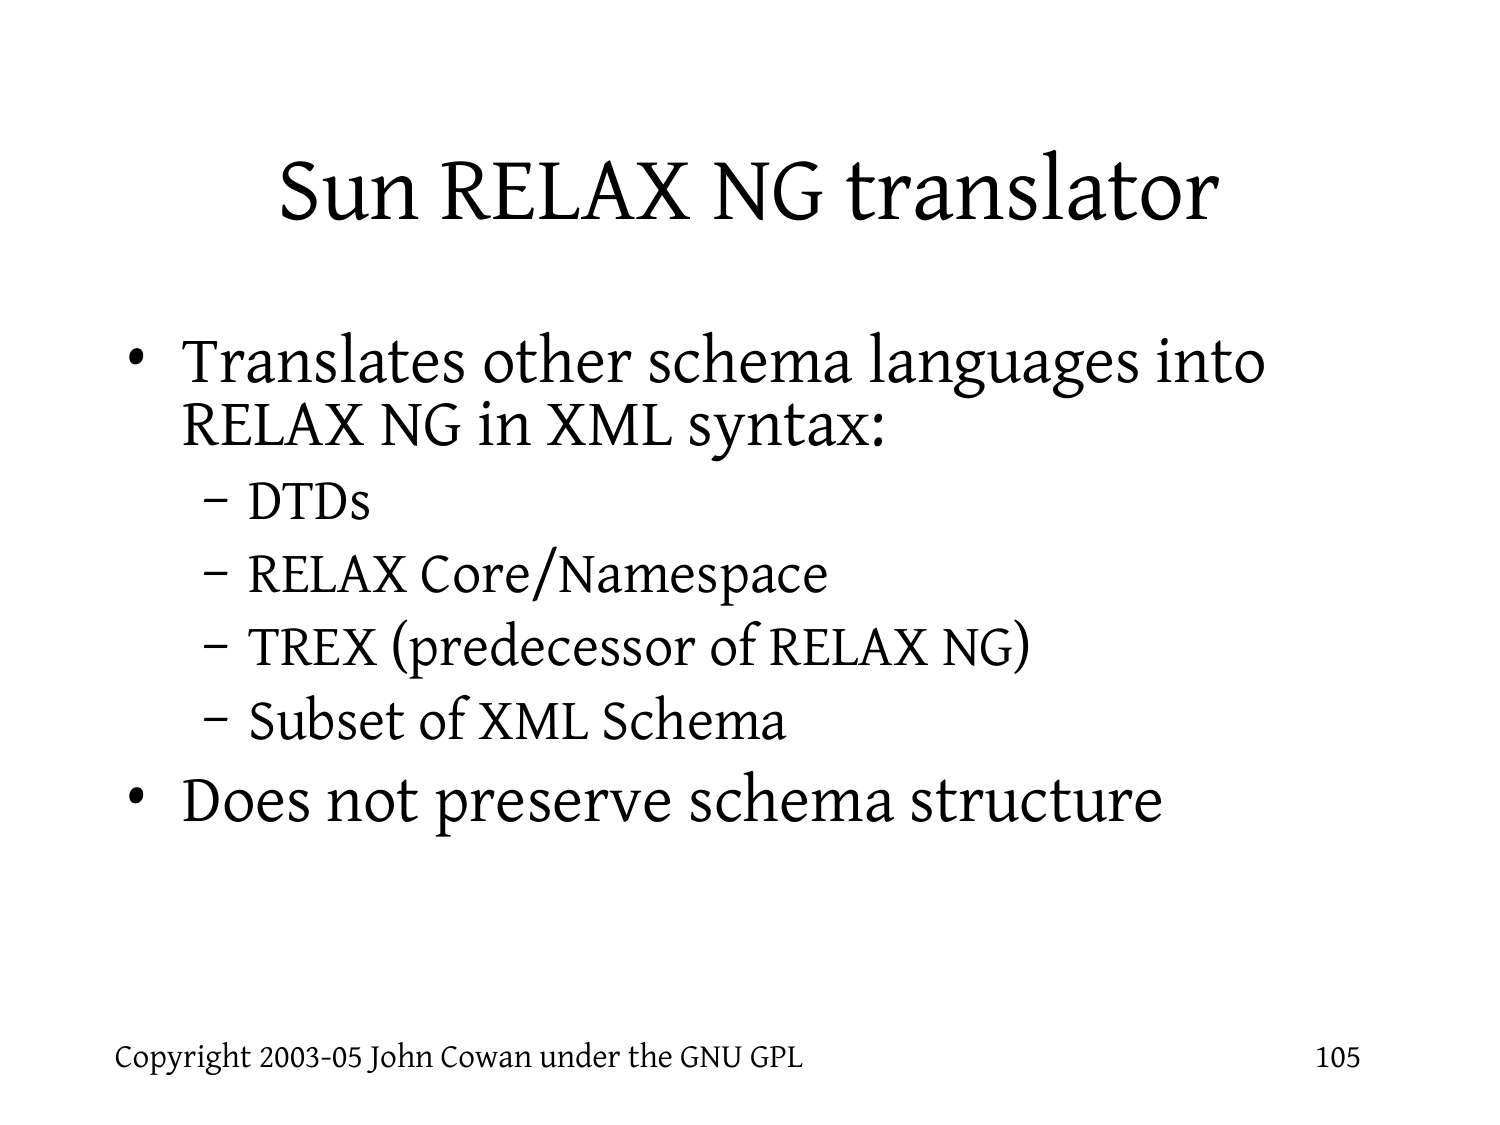

# Sun RELAX NG translator
Translates other schema languages into RELAX NG in XML syntax:
DTDs
RELAX Core/Namespace
TREX (predecessor of RELAX NG)
Subset of XML Schema
Does not preserve schema structure